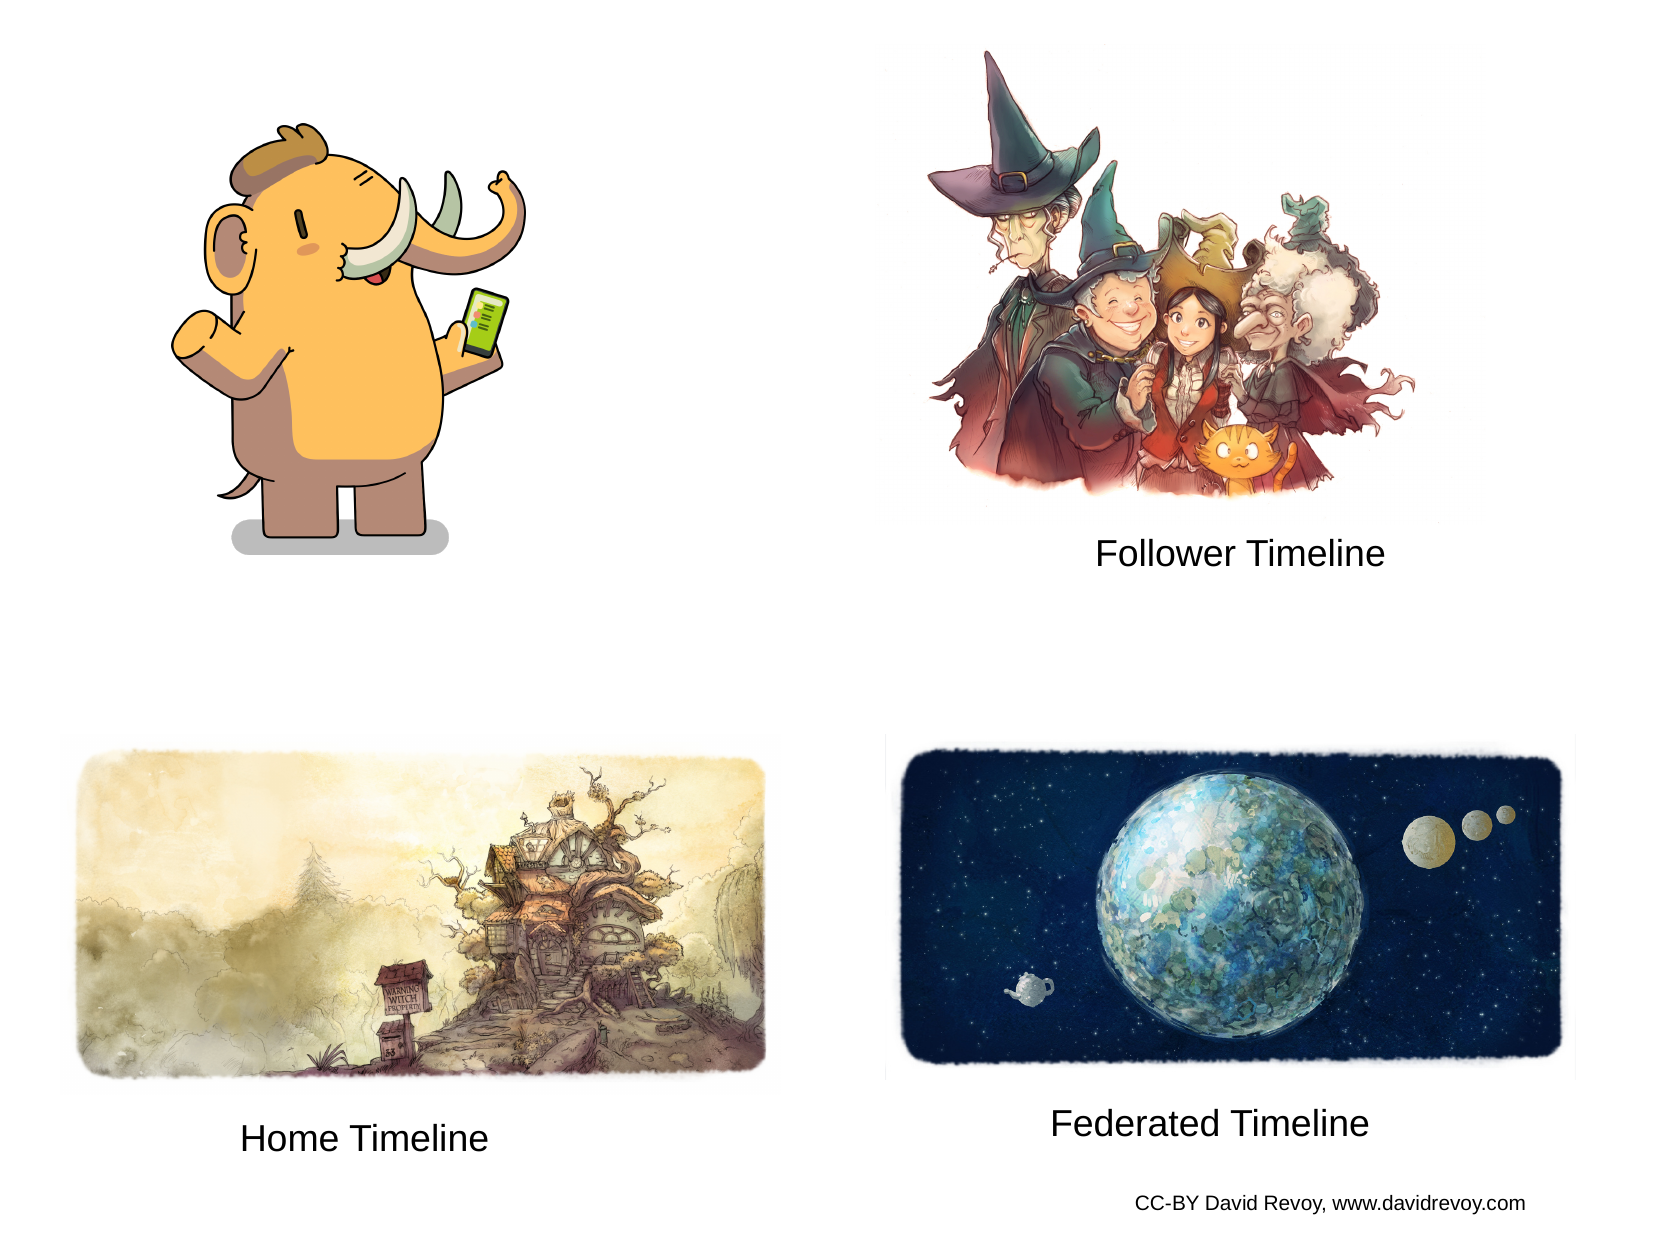

Follower Timeline
Federated Timeline
Home Timeline
CC-BY David Revoy, www.davidrevoy.com